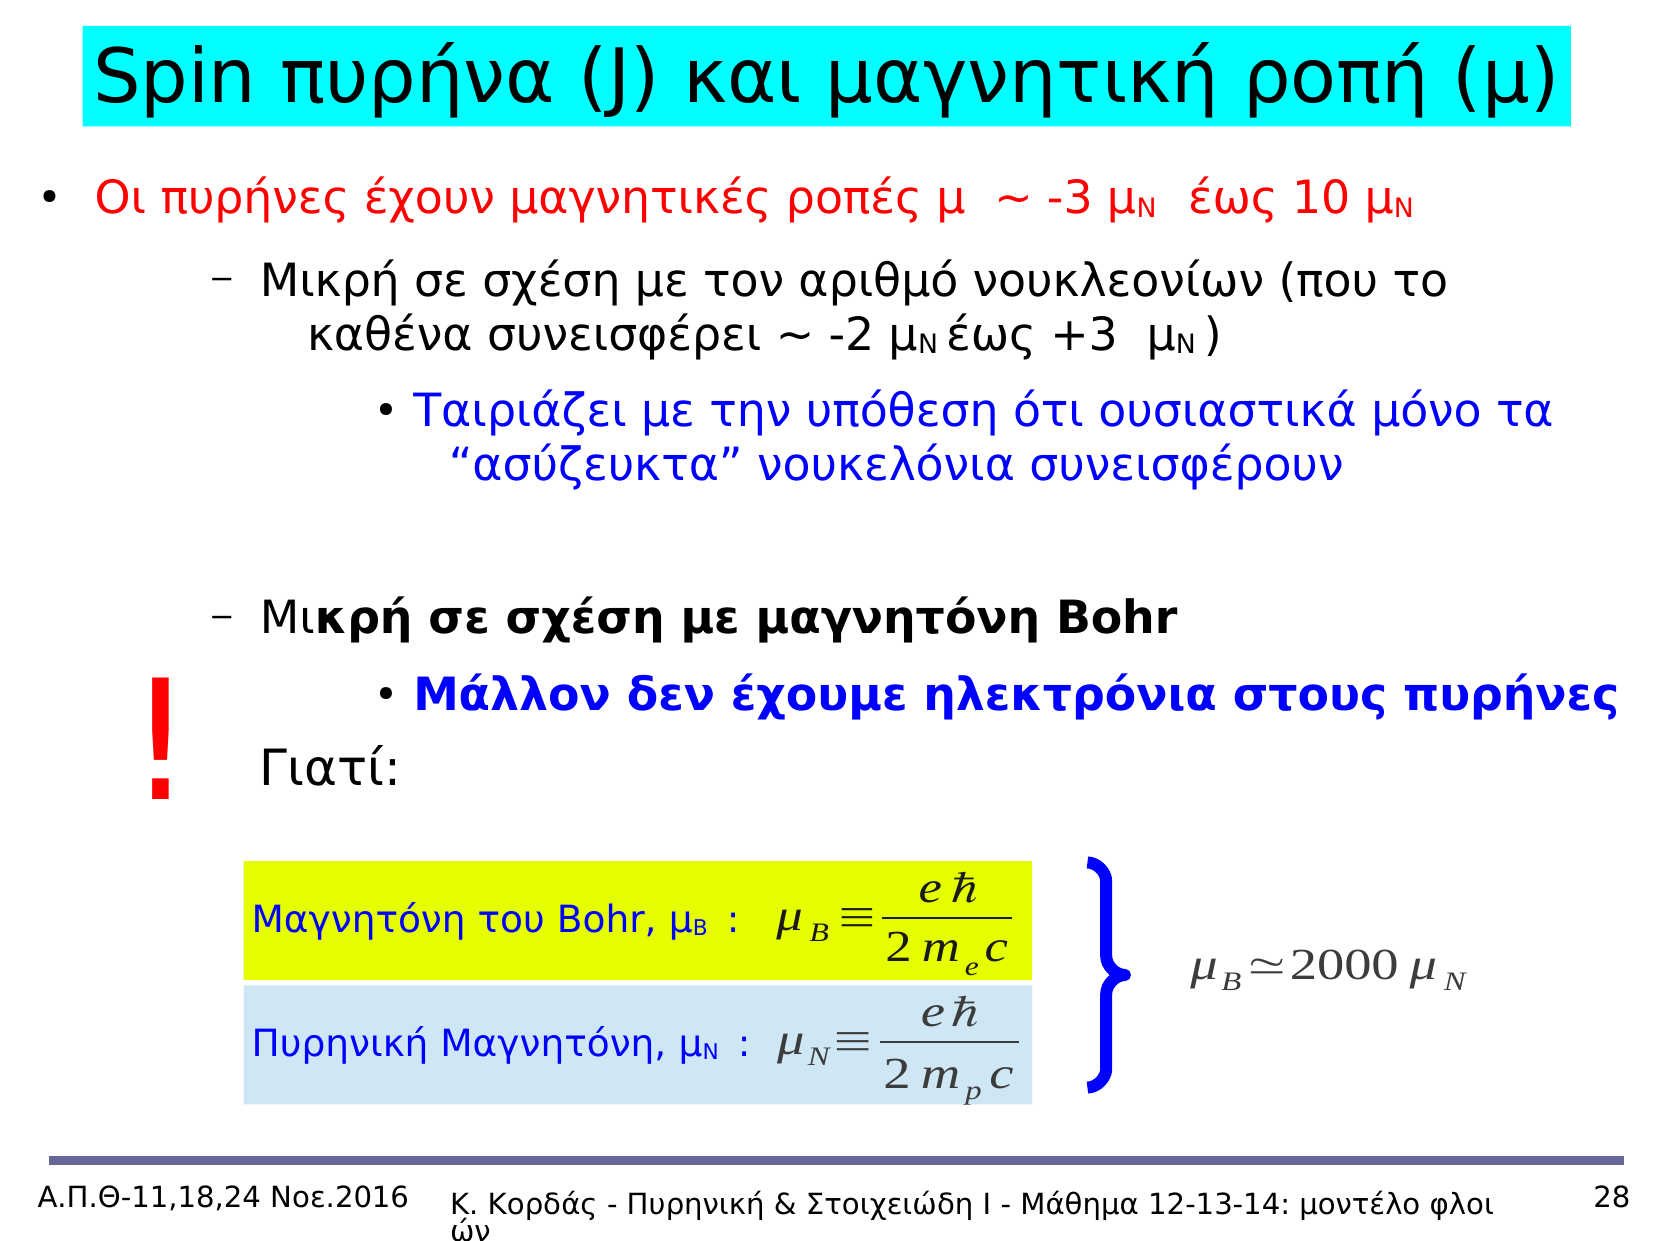

# Spin πυρήνα (J) και μαγνητική ροπή (μ)
Oι πυρήνες έχουν μαγνητικές ροπές μ ~ -3 μN έως 10 μN
Μικρή σε σχέση με τον αριθμό νουκλεονίων (που το καθένα συνεισφέρει ~ -2 μN έως +3 μN )
Ταιριάζει με την υπόθεση ότι ουσιαστικά μόνο τα “ασύζευκτα” νουκελόνια συνεισφέρουν
Μικρή σε σχέση με μαγνητόνη Bohr
Μάλλον δεν έχουμε ηλεκτρόνια στους πυρήνες
Γιατί:
!
Μαγνητόνη του Bohr, μΒ :
Πυρηνική Μαγνητόνη, μΝ :
Α.Π.Θ-11,18,24 Νοε.2016
28
Κ. Κορδάς - Πυρηνική & Στοιχειώδη Ι - Μάθημα 12-13-14: μοντέλο φλοιών